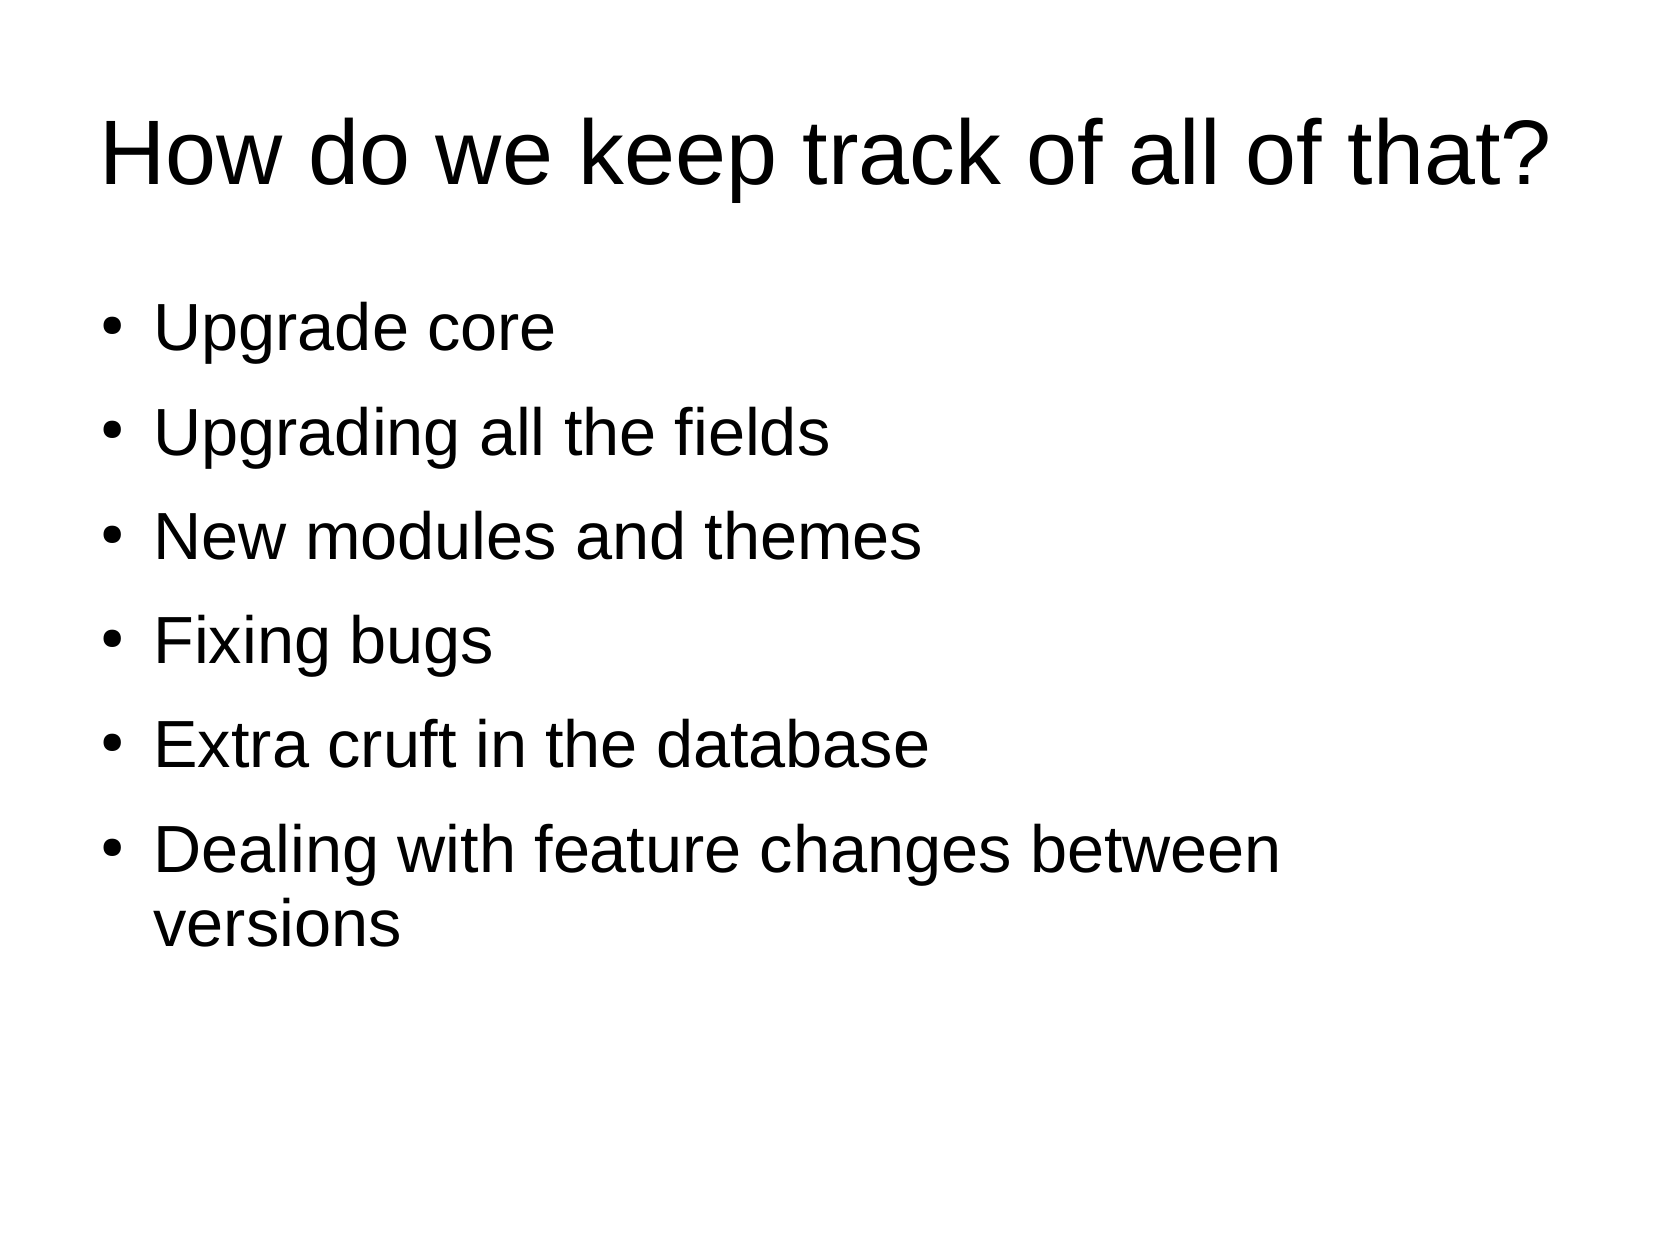

# How do we keep track of all of that?
Upgrade core
Upgrading all the fields
New modules and themes
Fixing bugs
Extra cruft in the database
Dealing with feature changes between versions